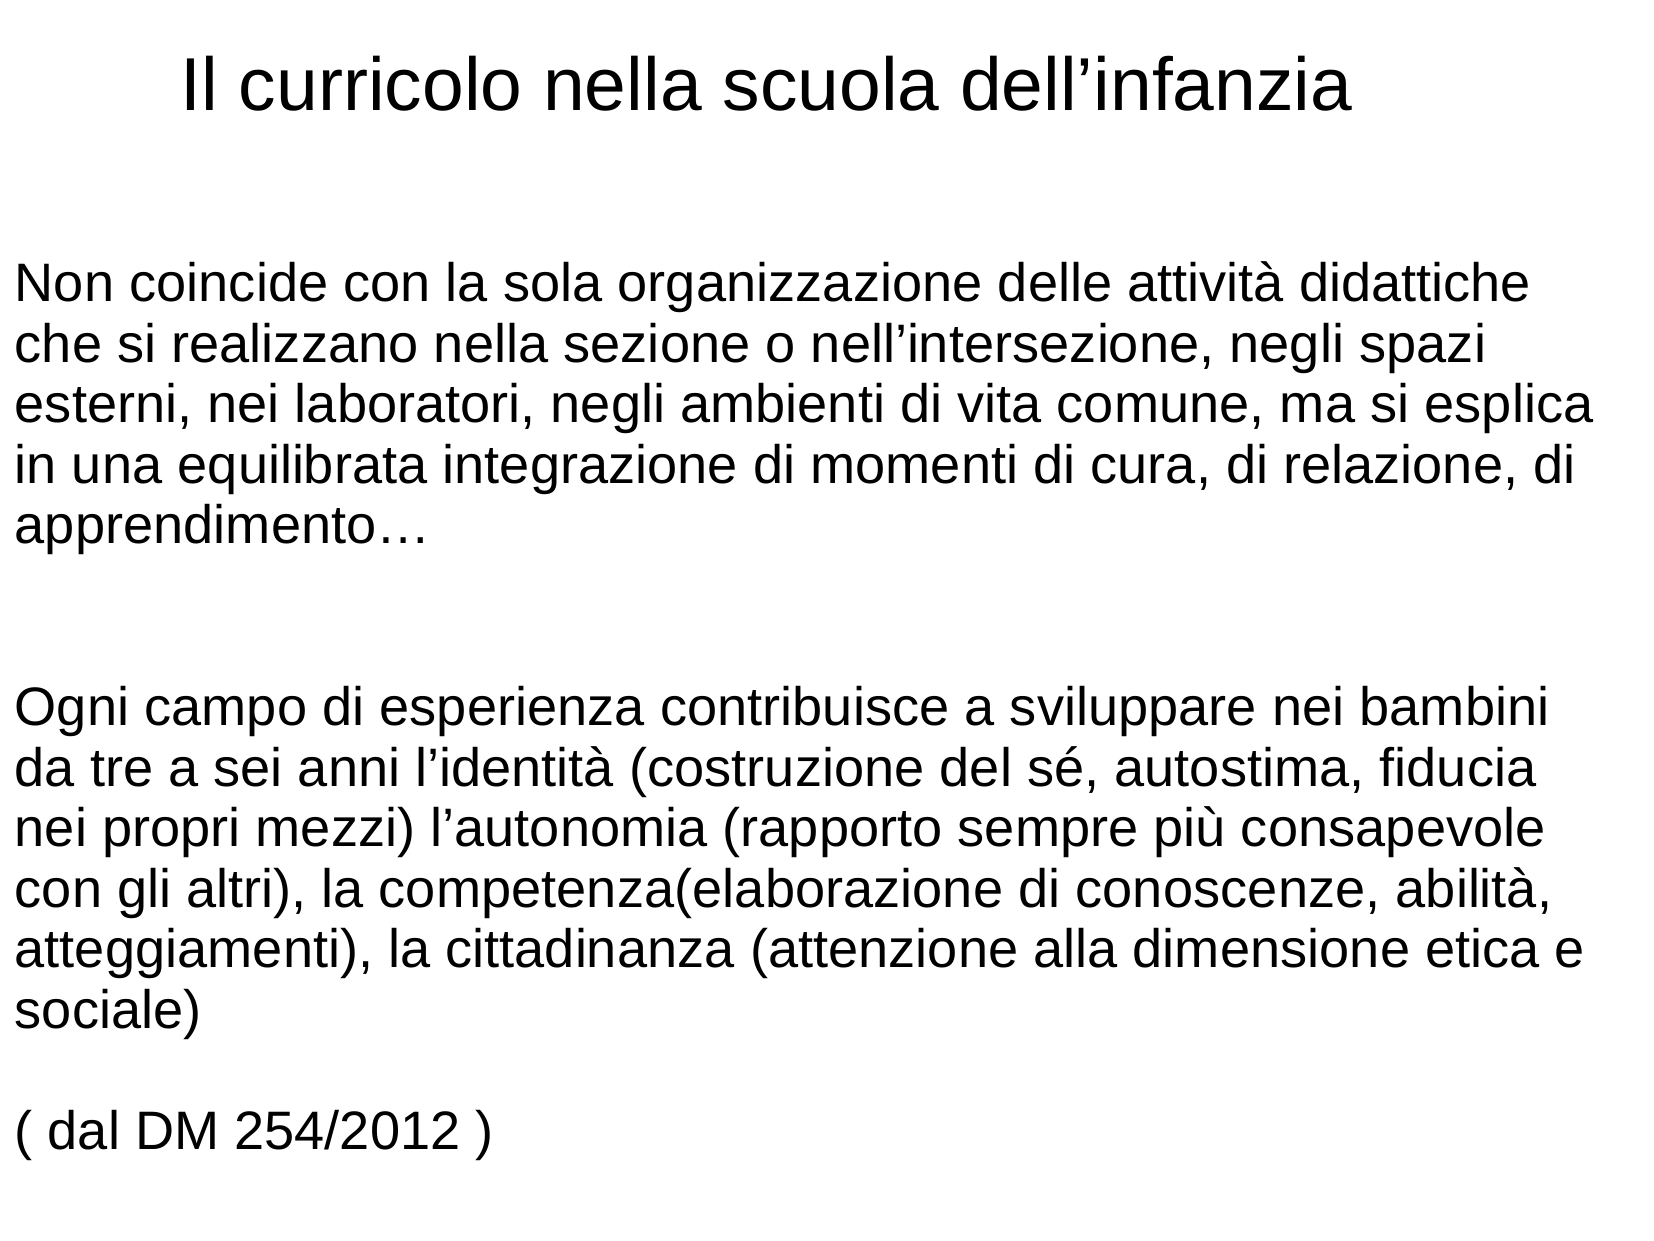

Il curricolo nella scuola dell’infanzia
Non coincide con la sola organizzazione delle attività didattiche che si realizzano nella sezione o nell’intersezione, negli spazi esterni, nei laboratori, negli ambienti di vita comune, ma si esplica in una equilibrata integrazione di momenti di cura, di relazione, di apprendimento…
Ogni campo di esperienza contribuisce a sviluppare nei bambini da tre a sei anni l’identità (costruzione del sé, autostima, fiducia nei propri mezzi) l’autonomia (rapporto sempre più consapevole con gli altri), la competenza(elaborazione di conoscenze, abilità, atteggiamenti), la cittadinanza (attenzione alla dimensione etica e sociale)
( dal DM 254/2012 )